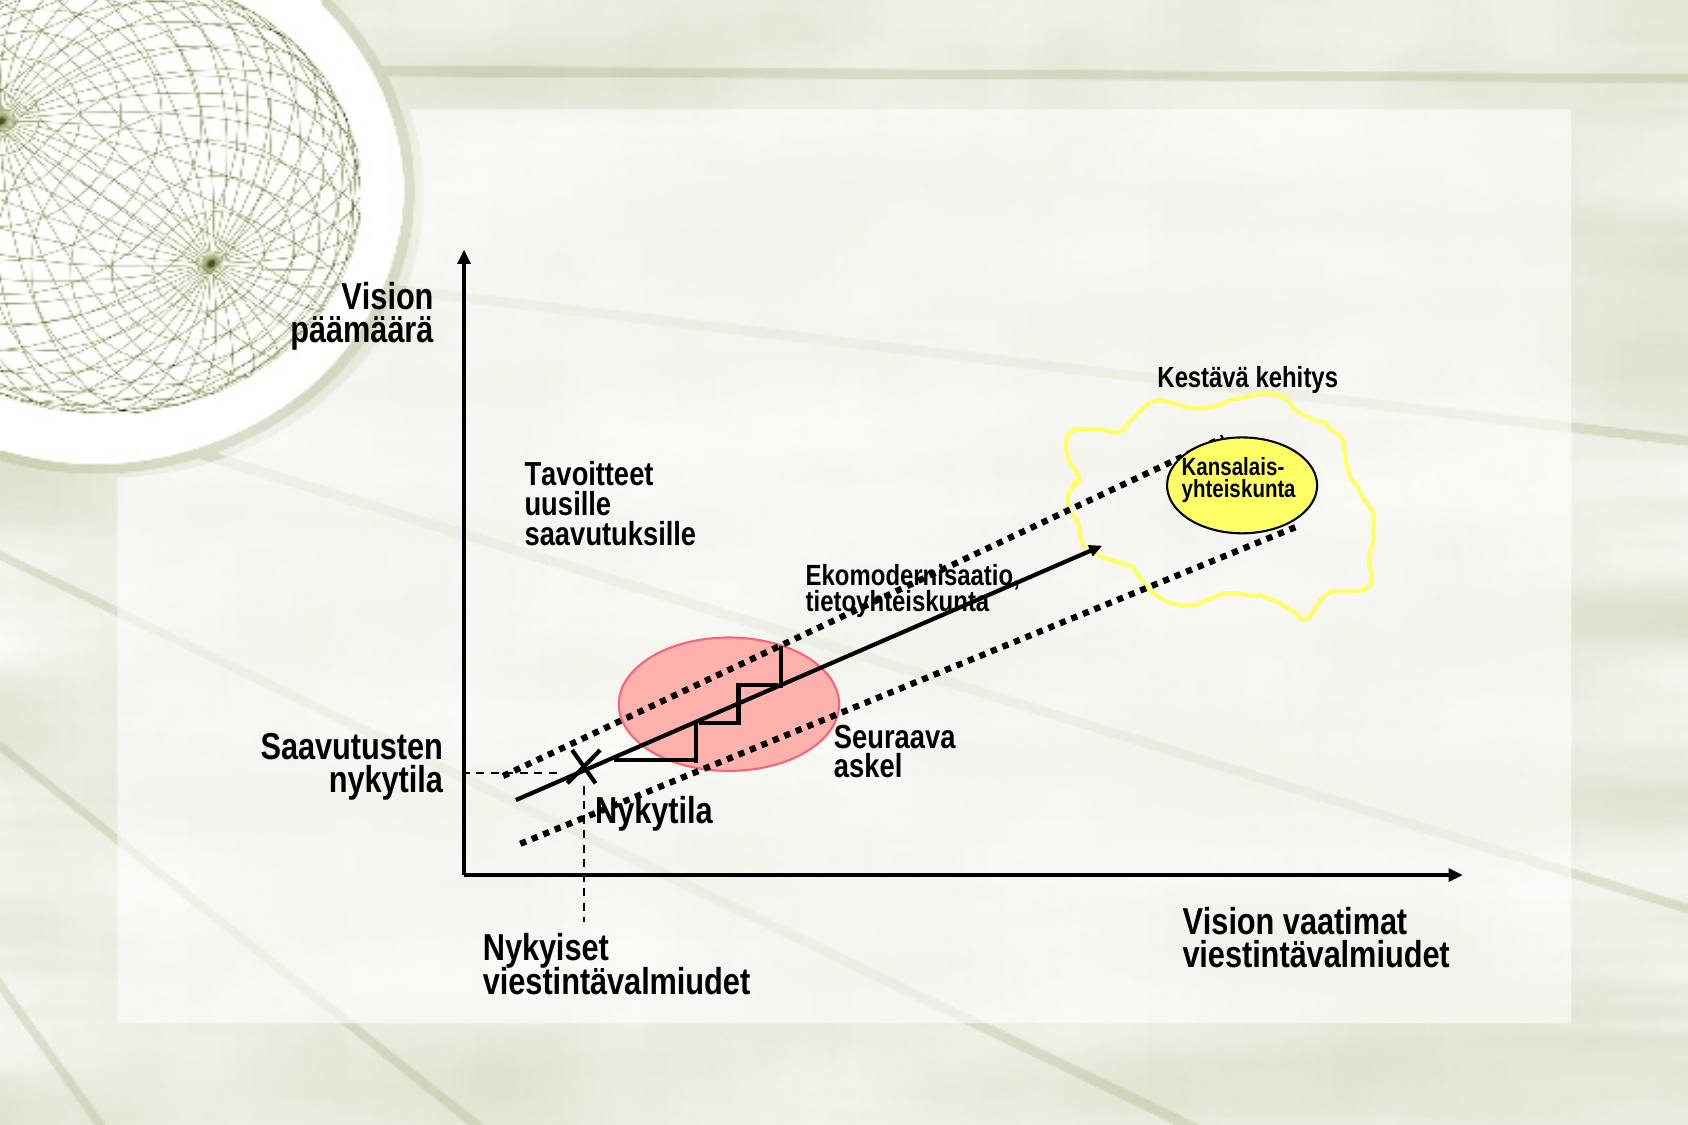

Vision
päämäärä
Kestävä kehitys
Kansalais-
yhteiskunta
Tavoitteet
uusille
saavutuksille
Ekomodernisaatio,
tietoyhteiskunta
Seuraava
askel
Saavutusten
nykytila
Nykytila
Vision vaatimat
viestintävalmiudet
Nykyiset
viestintävalmiudet